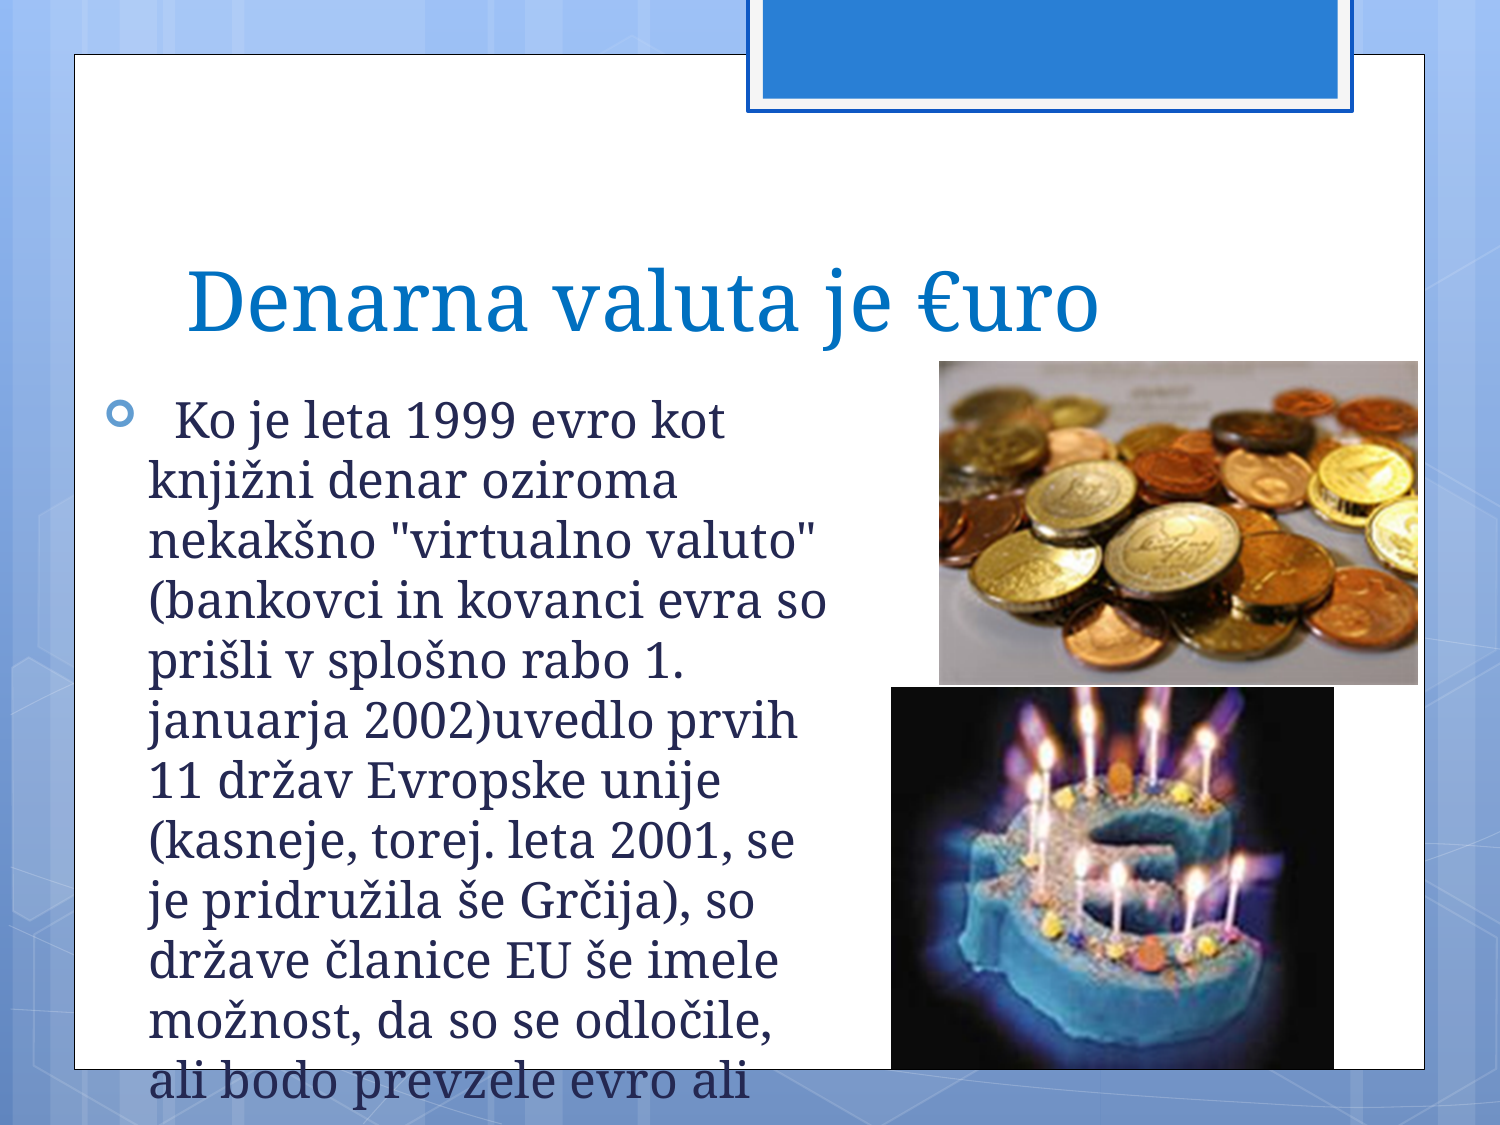

# Denarna valuta je €uro
 Ko je leta 1999 evro kot knjižni denar oziroma nekakšno "virtualno valuto" (bankovci in kovanci evra so prišli v splošno rabo 1. januarja 2002)uvedlo prvih 11 držav Evropske unije (kasneje, torej. leta 2001, se je pridružila še Grčija), so države članice EU še imele možnost, da so se odločile, ali bodo prevzele evro ali ne.